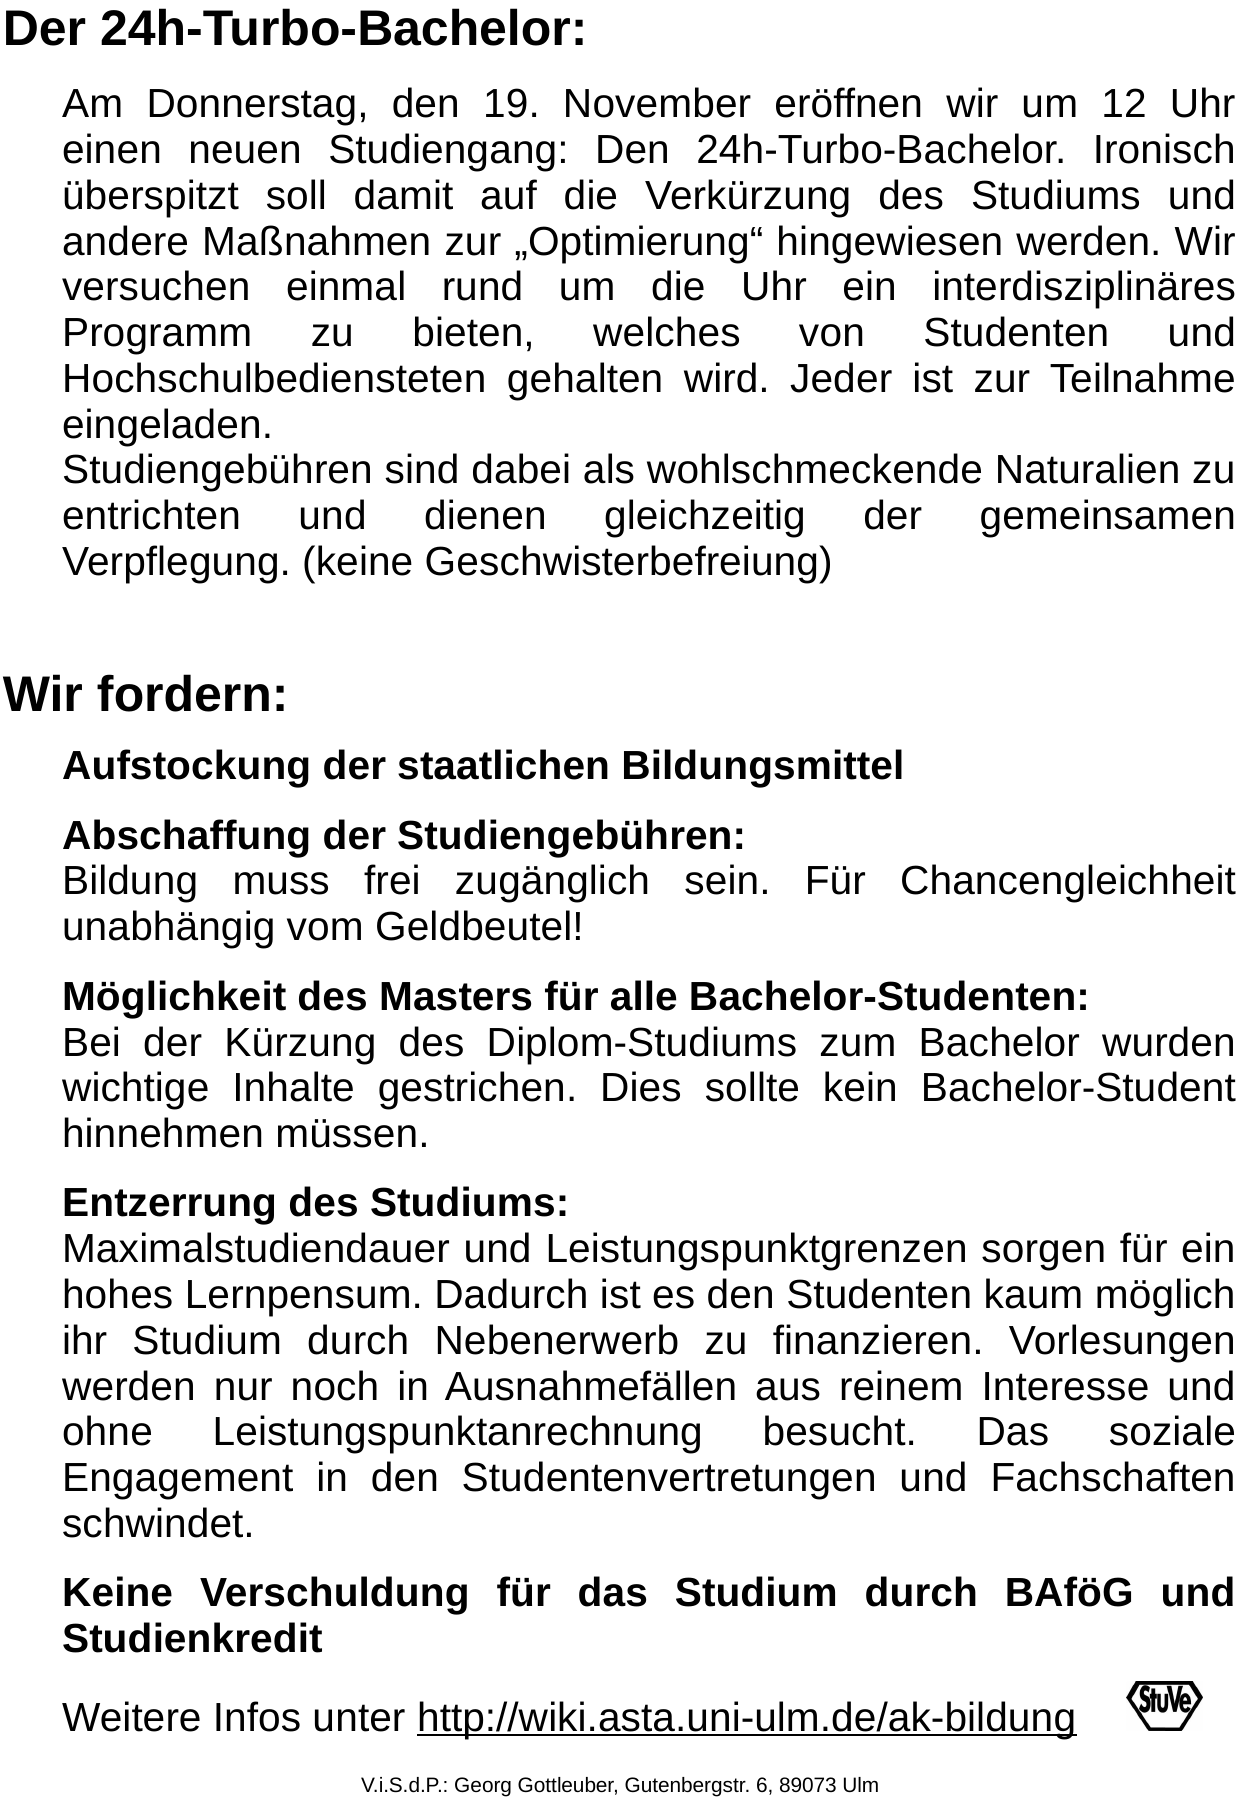

Der 24h-Turbo-Bachelor:
Am Donnerstag, den 19. November eröffnen wir um 12 Uhr einen neuen Studiengang: Den 24h-Turbo-Bachelor. Ironisch überspitzt soll damit auf die Verkürzung des Studiums und andere Maßnahmen zur „Optimierung“ hingewiesen werden. Wir versuchen einmal rund um die Uhr ein interdisziplinäres Programm zu bieten, welches von Studenten und Hochschulbediensteten gehalten wird. Jeder ist zur Teilnahme eingeladen.
Studiengebühren sind dabei als wohlschmeckende Naturalien zu entrichten und dienen gleichzeitig der gemeinsamen Verpflegung. (keine Geschwisterbefreiung)
Wir fordern:
Aufstockung der staatlichen Bildungsmittel
Abschaffung der Studiengebühren:
Bildung muss frei zugänglich sein. Für Chancengleichheit unabhängig vom Geldbeutel!
Möglichkeit des Masters für alle Bachelor-Studenten:
Bei der Kürzung des Diplom-Studiums zum Bachelor wurden wichtige Inhalte gestrichen. Dies sollte kein Bachelor-Student hinnehmen müssen.
Entzerrung des Studiums:
Maximalstudiendauer und Leistungspunktgrenzen sorgen für ein hohes Lernpensum. Dadurch ist es den Studenten kaum möglich ihr Studium durch Nebenerwerb zu finanzieren. Vorlesungen werden nur noch in Ausnahmefällen aus reinem Interesse und ohne Leistungspunktanrechnung besucht. Das soziale Engagement in den Studentenvertretungen und Fachschaften schwindet.
Keine Verschuldung für das Studium durch BAföG und Studienkredit
Weitere Infos unter http://wiki.asta.uni-ulm.de/ak-bildung
V.i.S.d.P.: Georg Gottleuber, Gutenbergstr. 6, 89073 Ulm